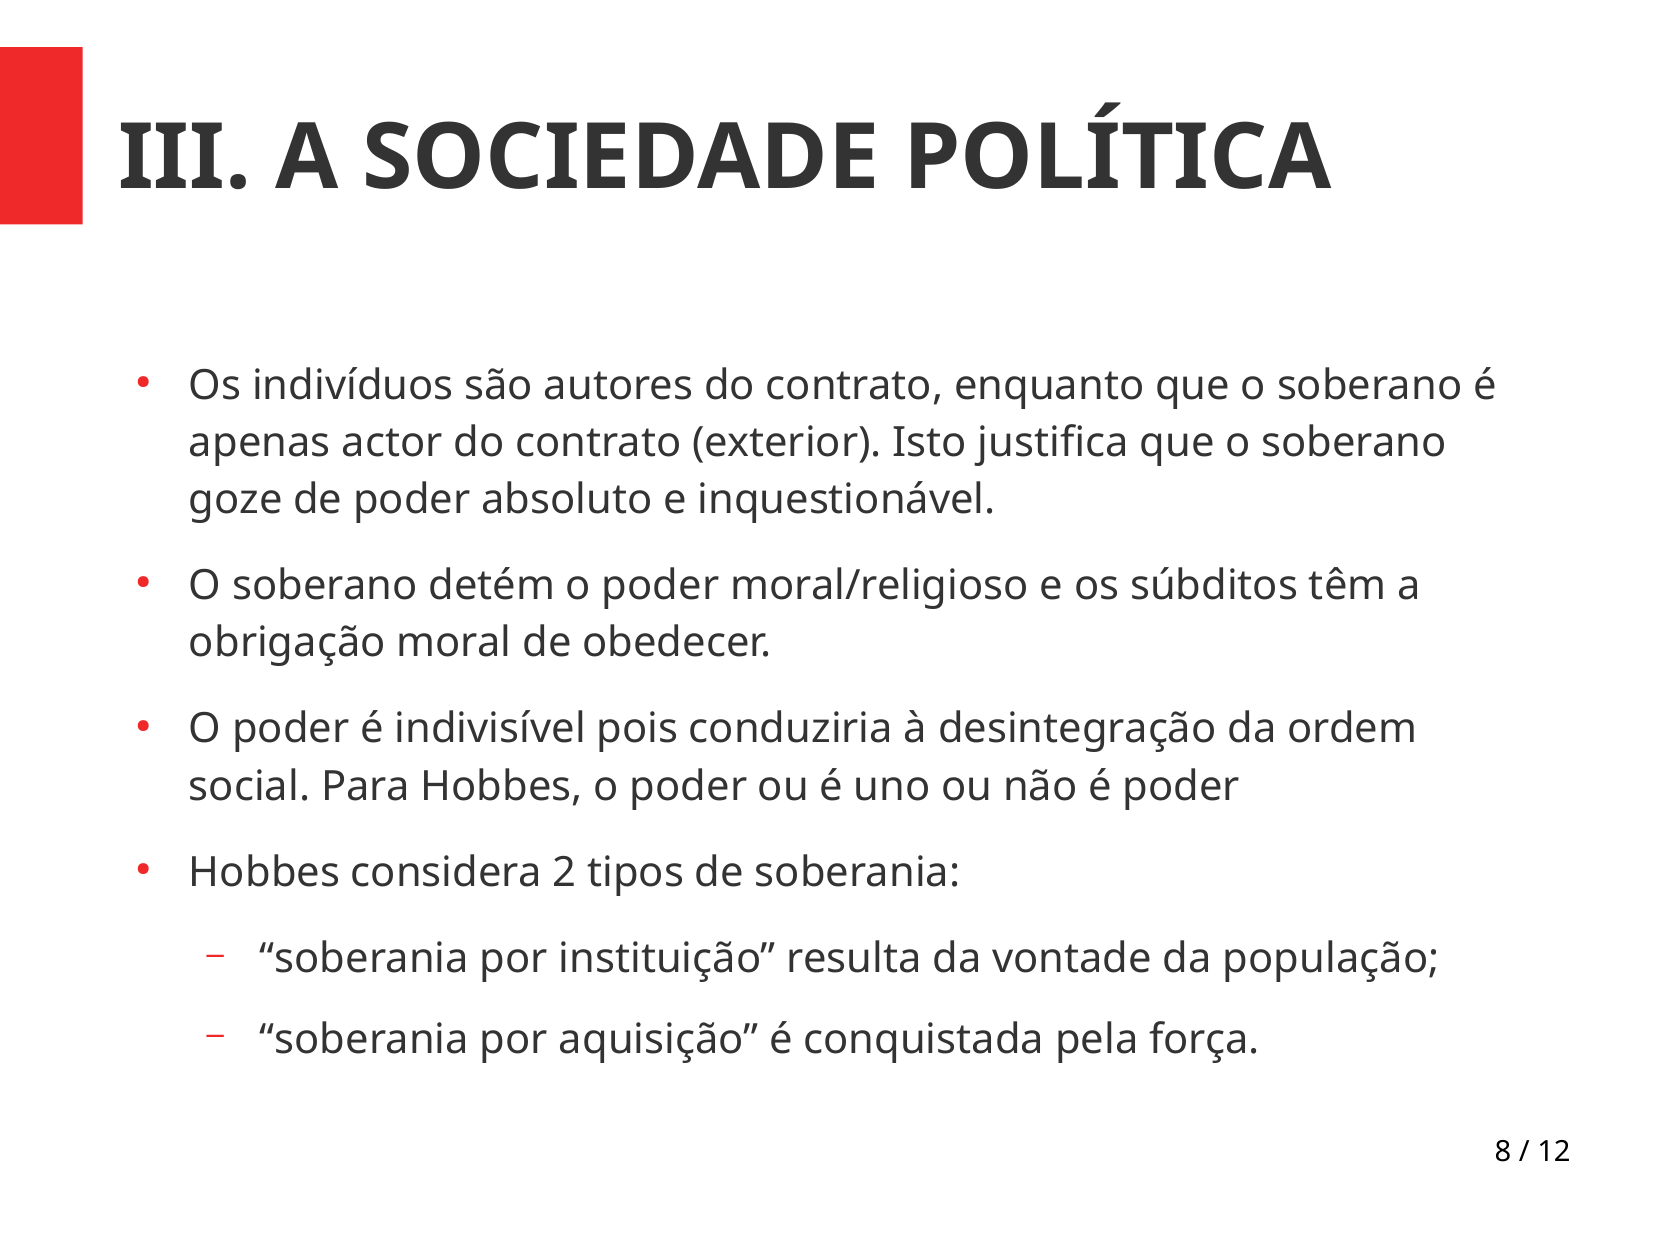

# III. A SOCIEDADE POLÍTICA
Os indivíduos são autores do contrato, enquanto que o soberano é apenas actor do contrato (exterior). Isto justifica que o soberano goze de poder absoluto e inquestionável.
O soberano detém o poder moral/religioso e os súbditos têm a obrigação moral de obedecer.
O poder é indivisível pois conduziria à desintegração da ordem social. Para Hobbes, o poder ou é uno ou não é poder
Hobbes considera 2 tipos de soberania:
“soberania por instituição” resulta da vontade da população;
“soberania por aquisição” é conquistada pela força.
8